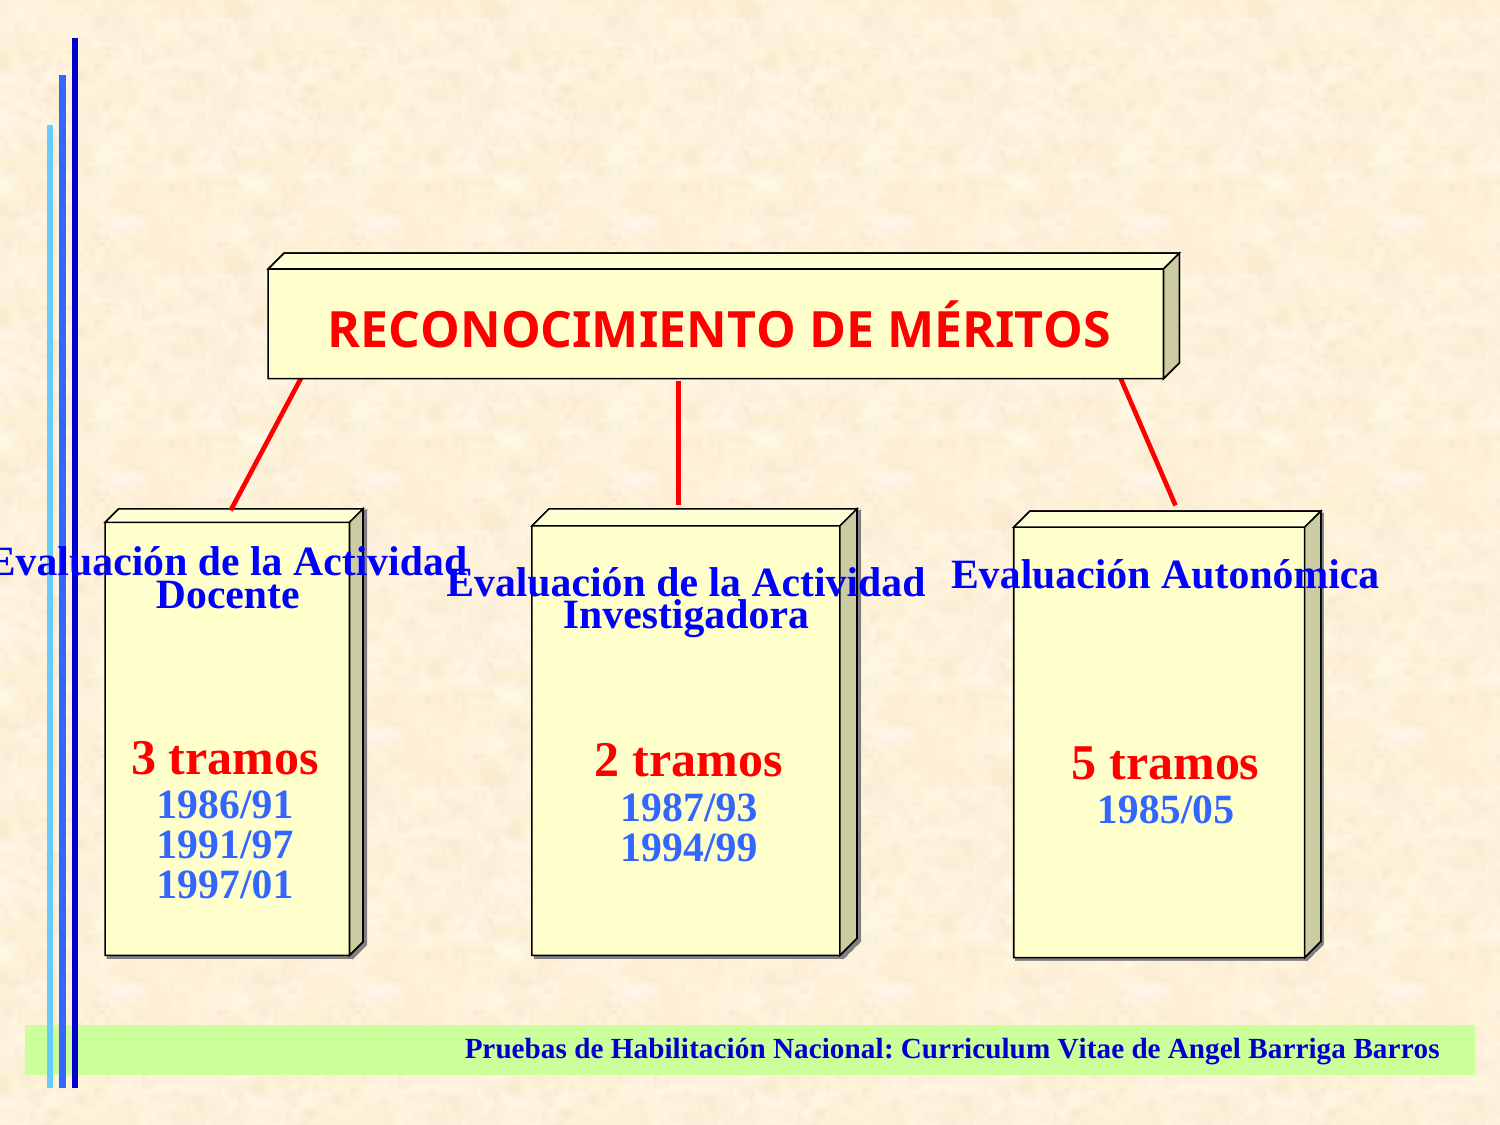

RECONOCIMIENTO DE MÉRITOS
Evaluación de la Actividad
Docente
Evaluación Autonómica
Evaluación de la Actividad
Investigadora
3 tramos
1986/91
1991/97
1997/01
2 tramos
1987/93
1994/99
5 tramos
1985/05